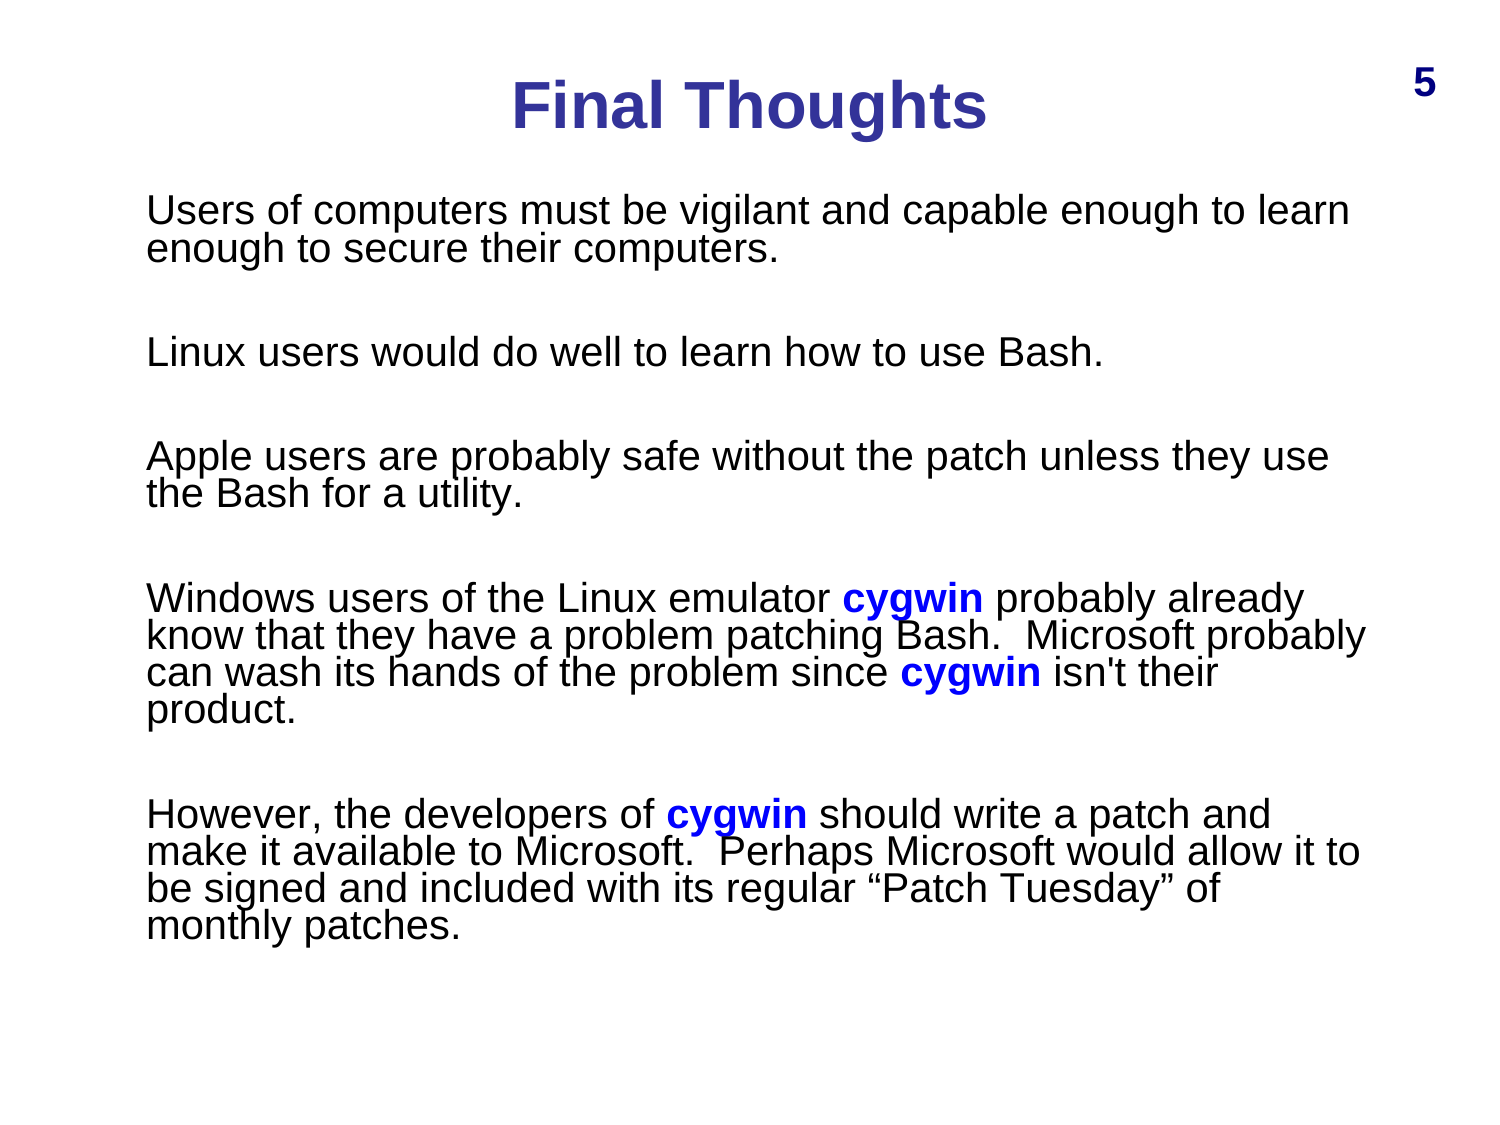

5
# Final Thoughts
Users of computers must be vigilant and capable enough to learn enough to secure their computers.
Linux users would do well to learn how to use Bash.
Apple users are probably safe without the patch unless they use the Bash for a utility.
Windows users of the Linux emulator cygwin probably already know that they have a problem patching Bash. Microsoft probably can wash its hands of the problem since cygwin isn't their product.
However, the developers of cygwin should write a patch and make it available to Microsoft. Perhaps Microsoft would allow it to be signed and included with its regular “Patch Tuesday” of monthly patches.